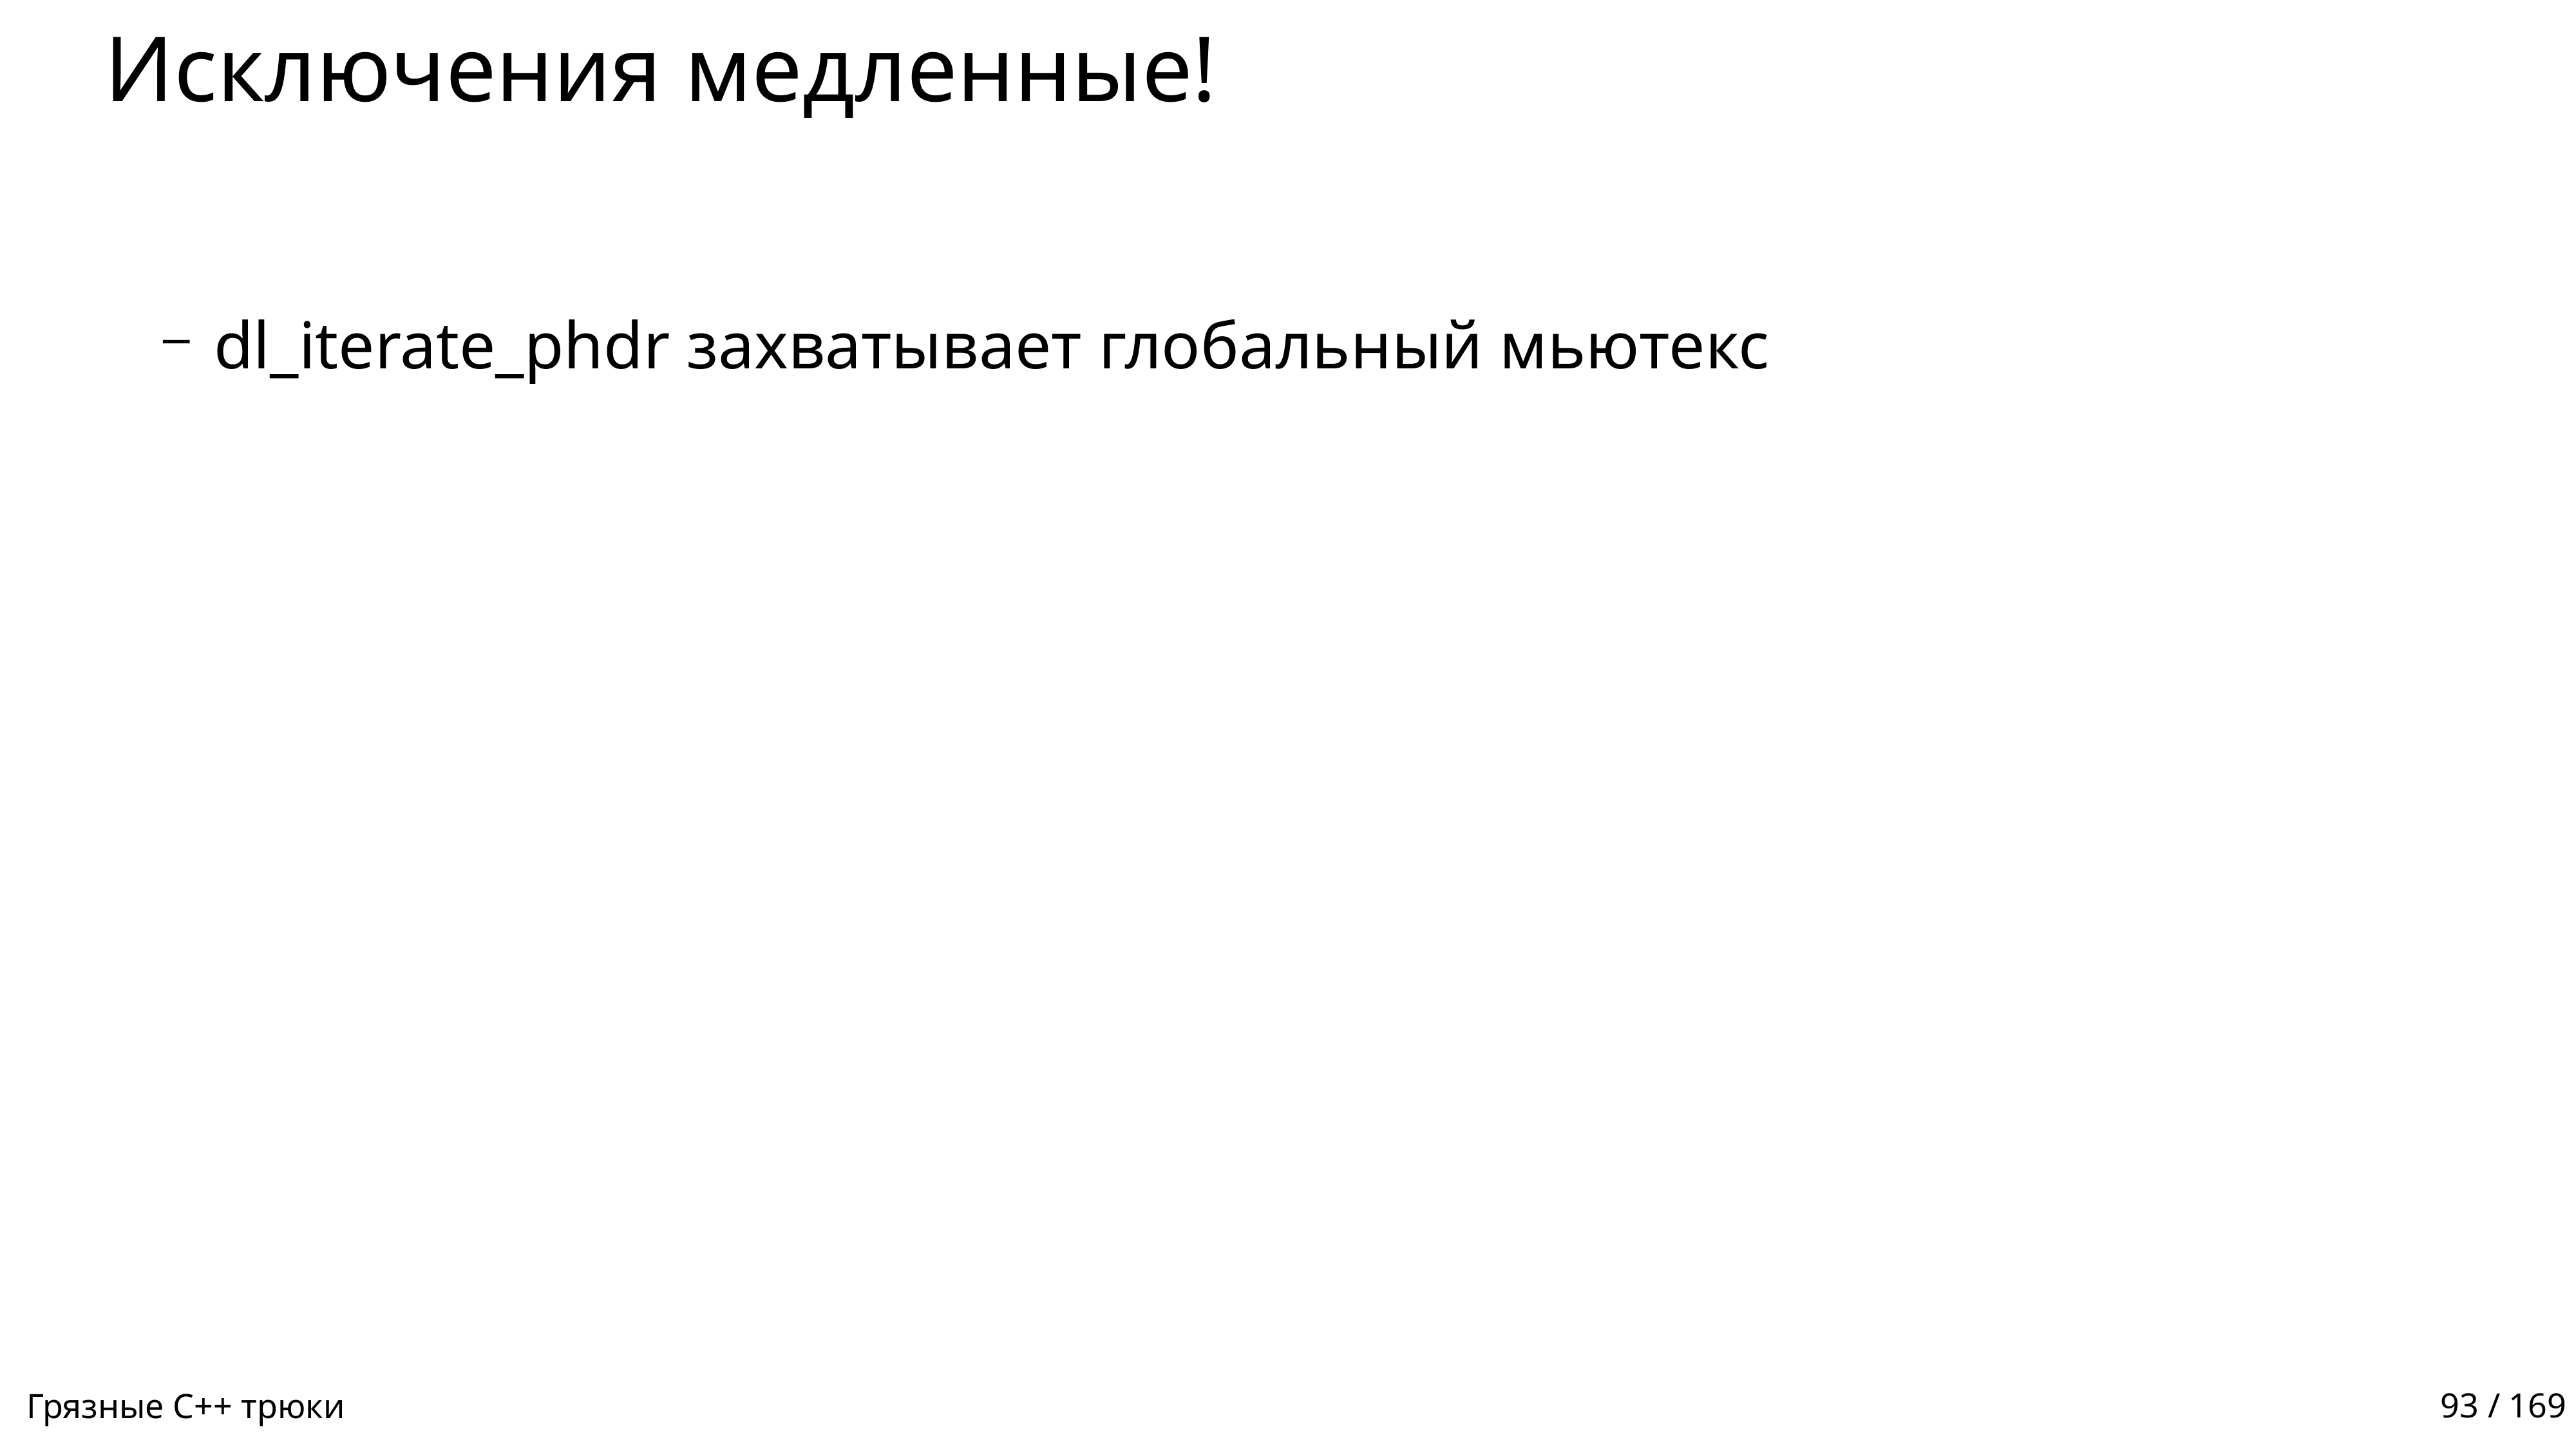

Исключения медленные!
# dl_iterate_phdr захватывает глобальный мьютекс
Грязные C++ трюки